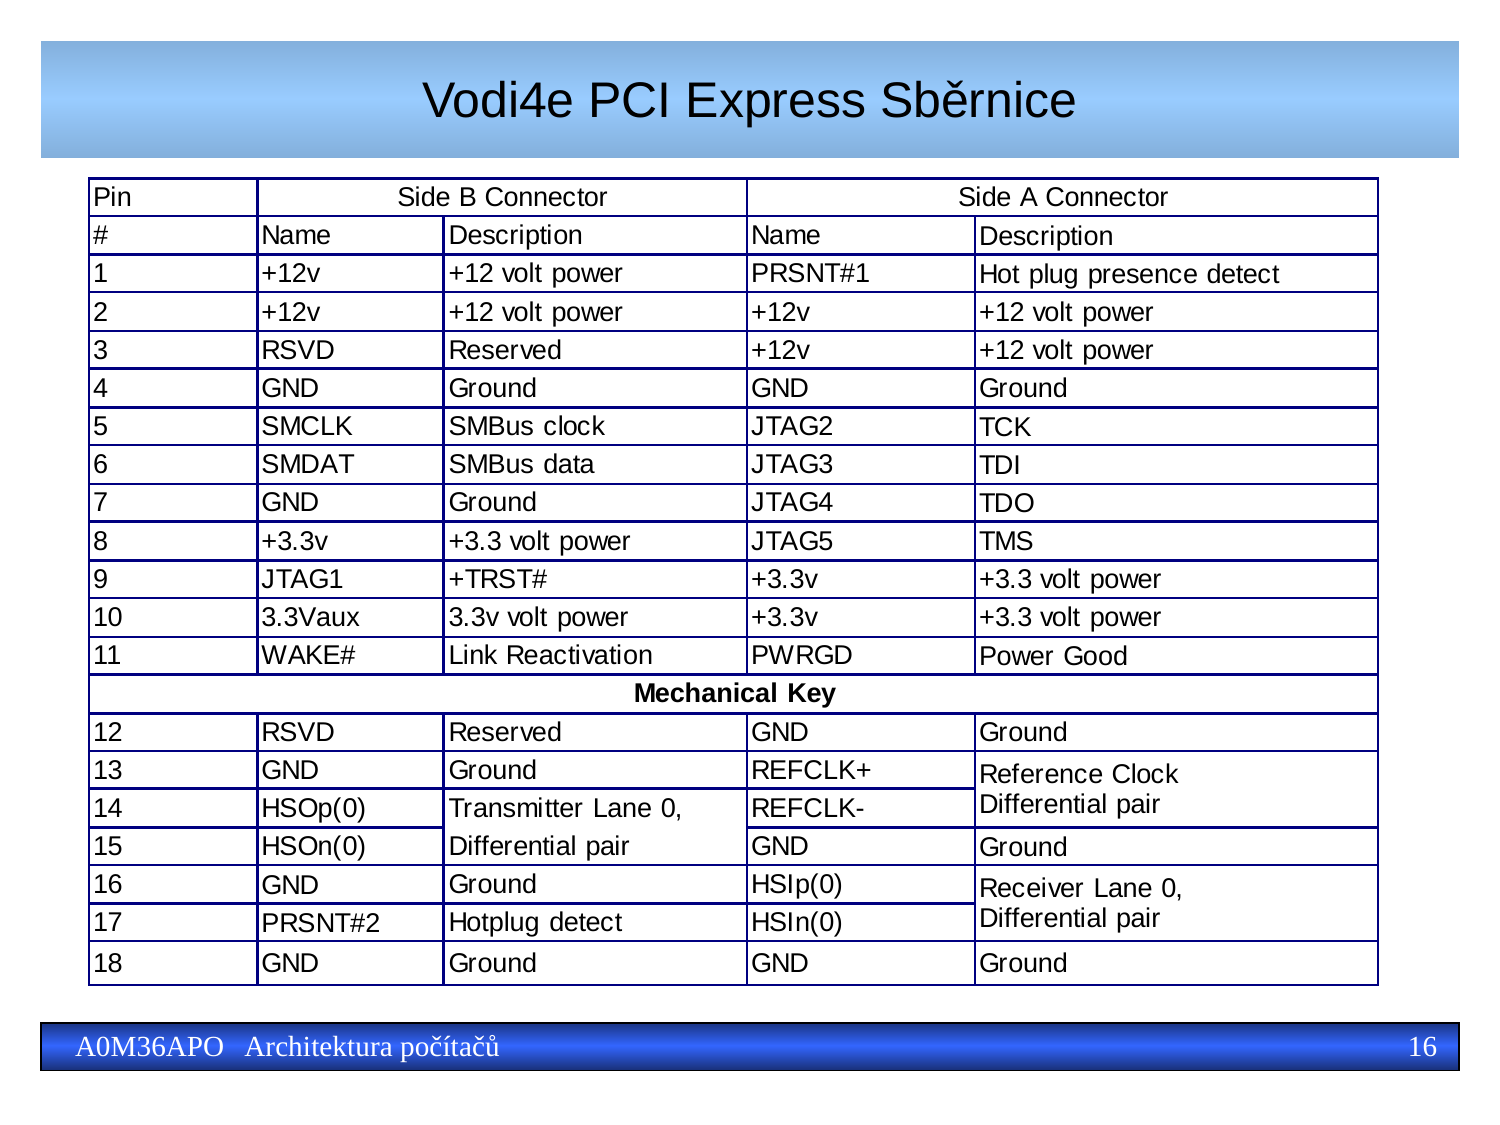

# Vodi4e PCI Express Sběrnice
A0M36APO Architektura počítačů
16